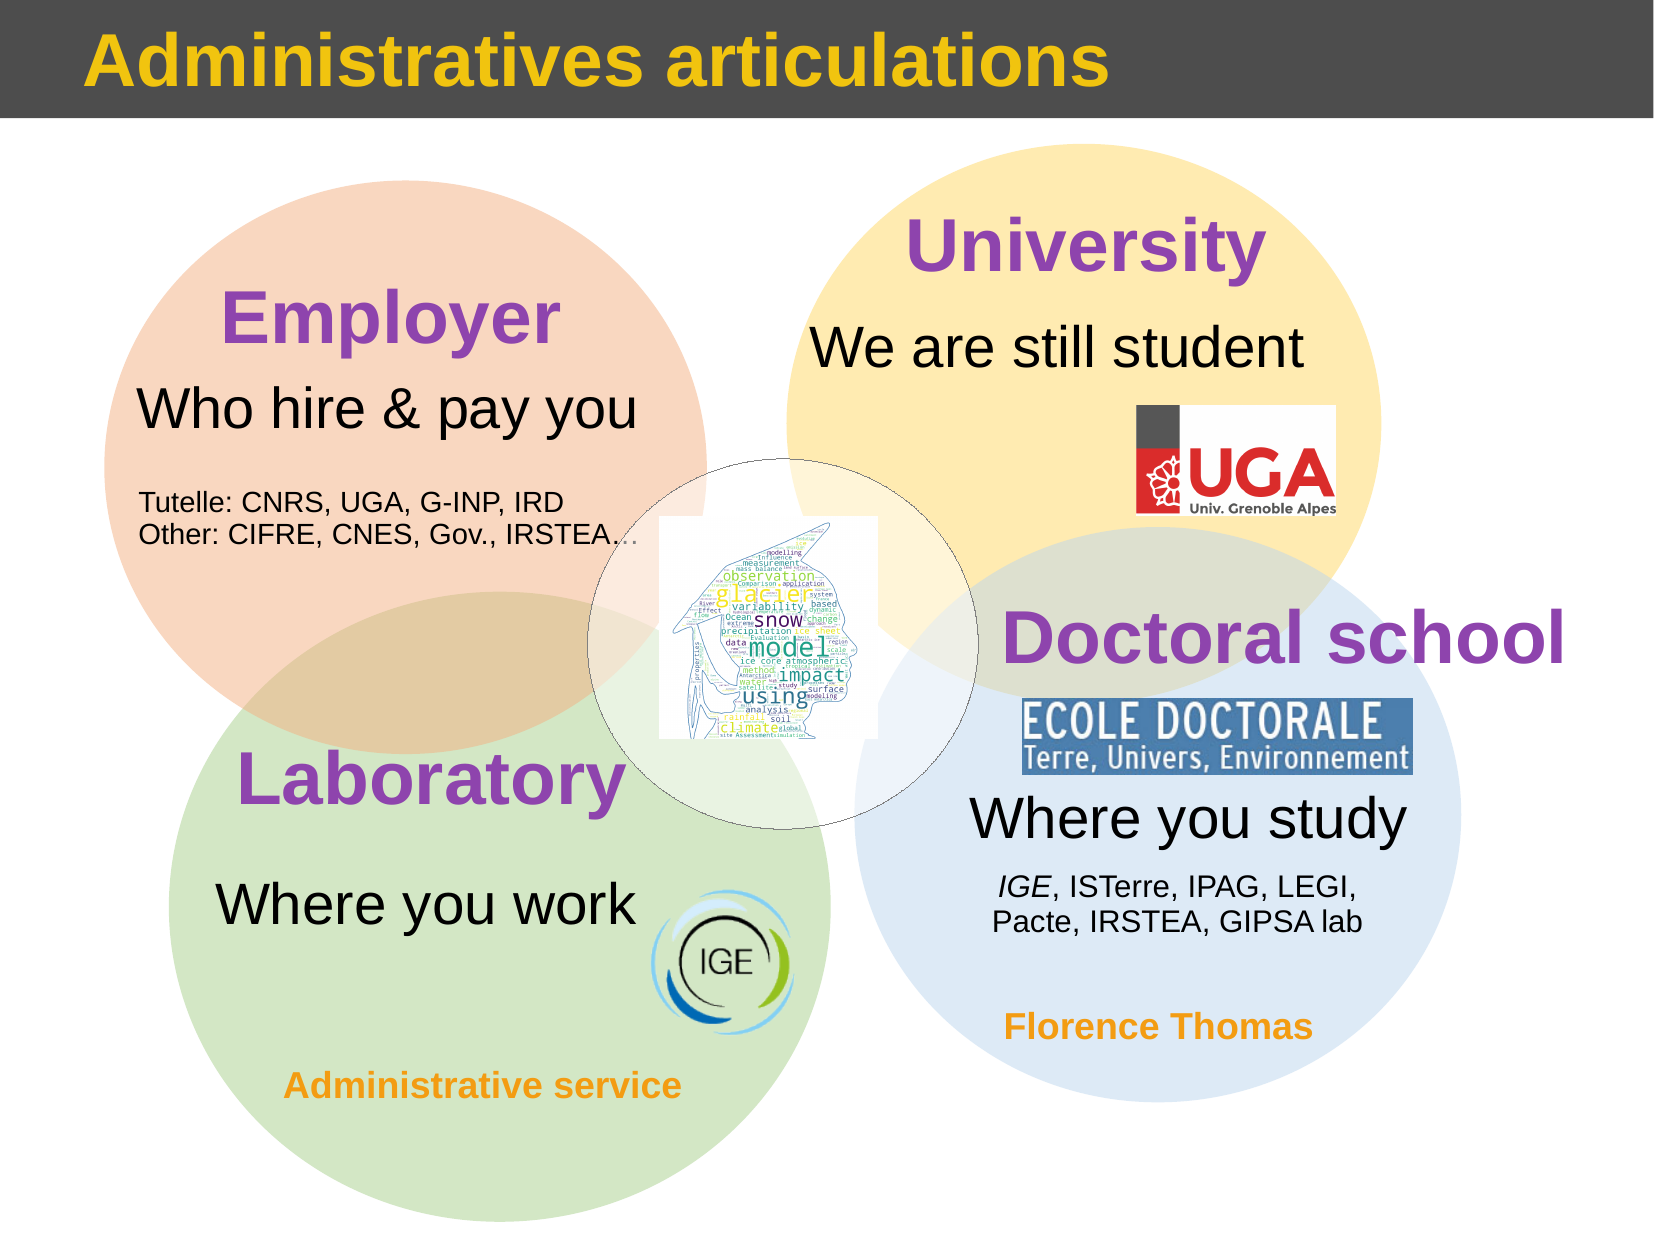

# Administratives articulations
University
We are still student
Employer
Who hire & pay you
Tutelle: CNRS, UGA, G-INP, IRD
Other: CIFRE, CNES, Gov., IRSTEA…
Doctoral school
Where you study
IGE, ISTerre, IPAG, LEGI, Pacte, IRSTEA, GIPSA lab
Florence Thomas
Laboratory
Where you work
Administrative service